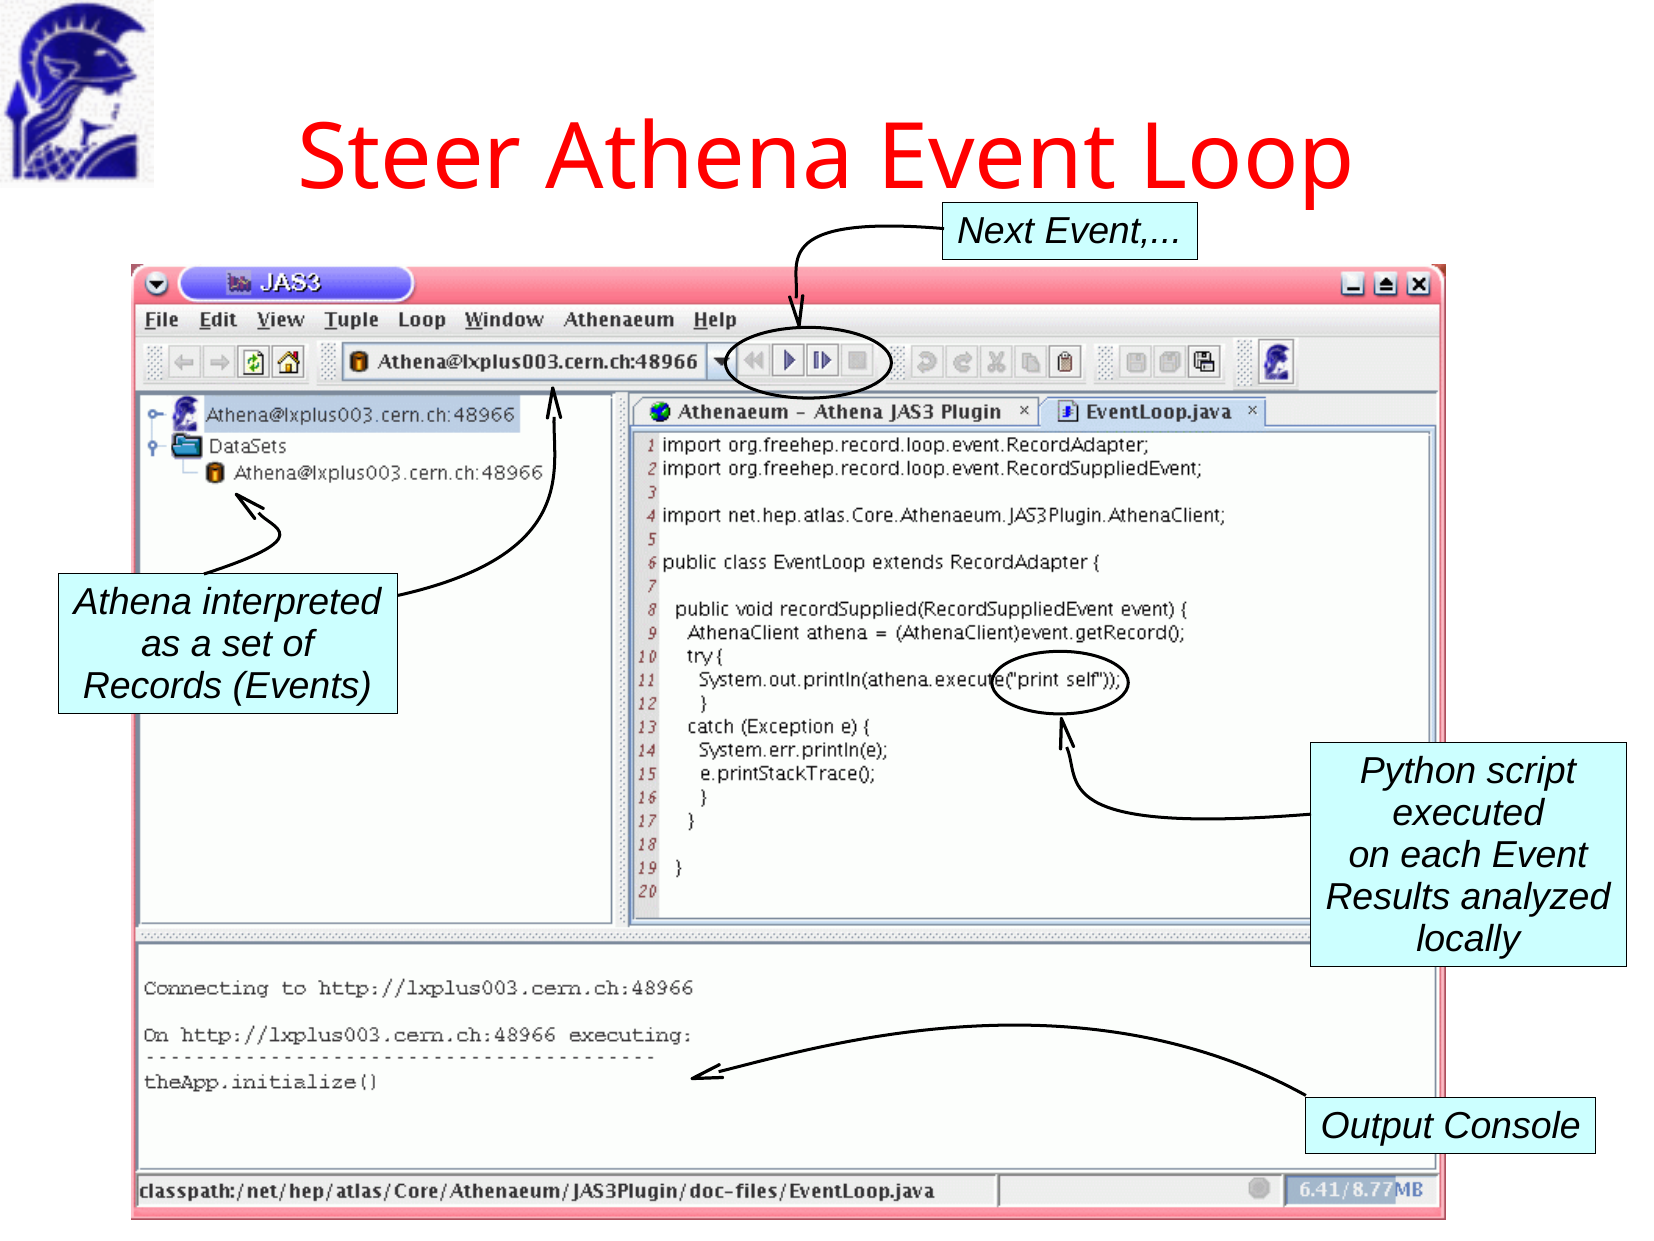

# Steer Athena Event Loop
Next Event,...
Athena interpreted
as a set of
Records (Events)
Python script
executed
on each Event
Results analyzed
locally
Output Console